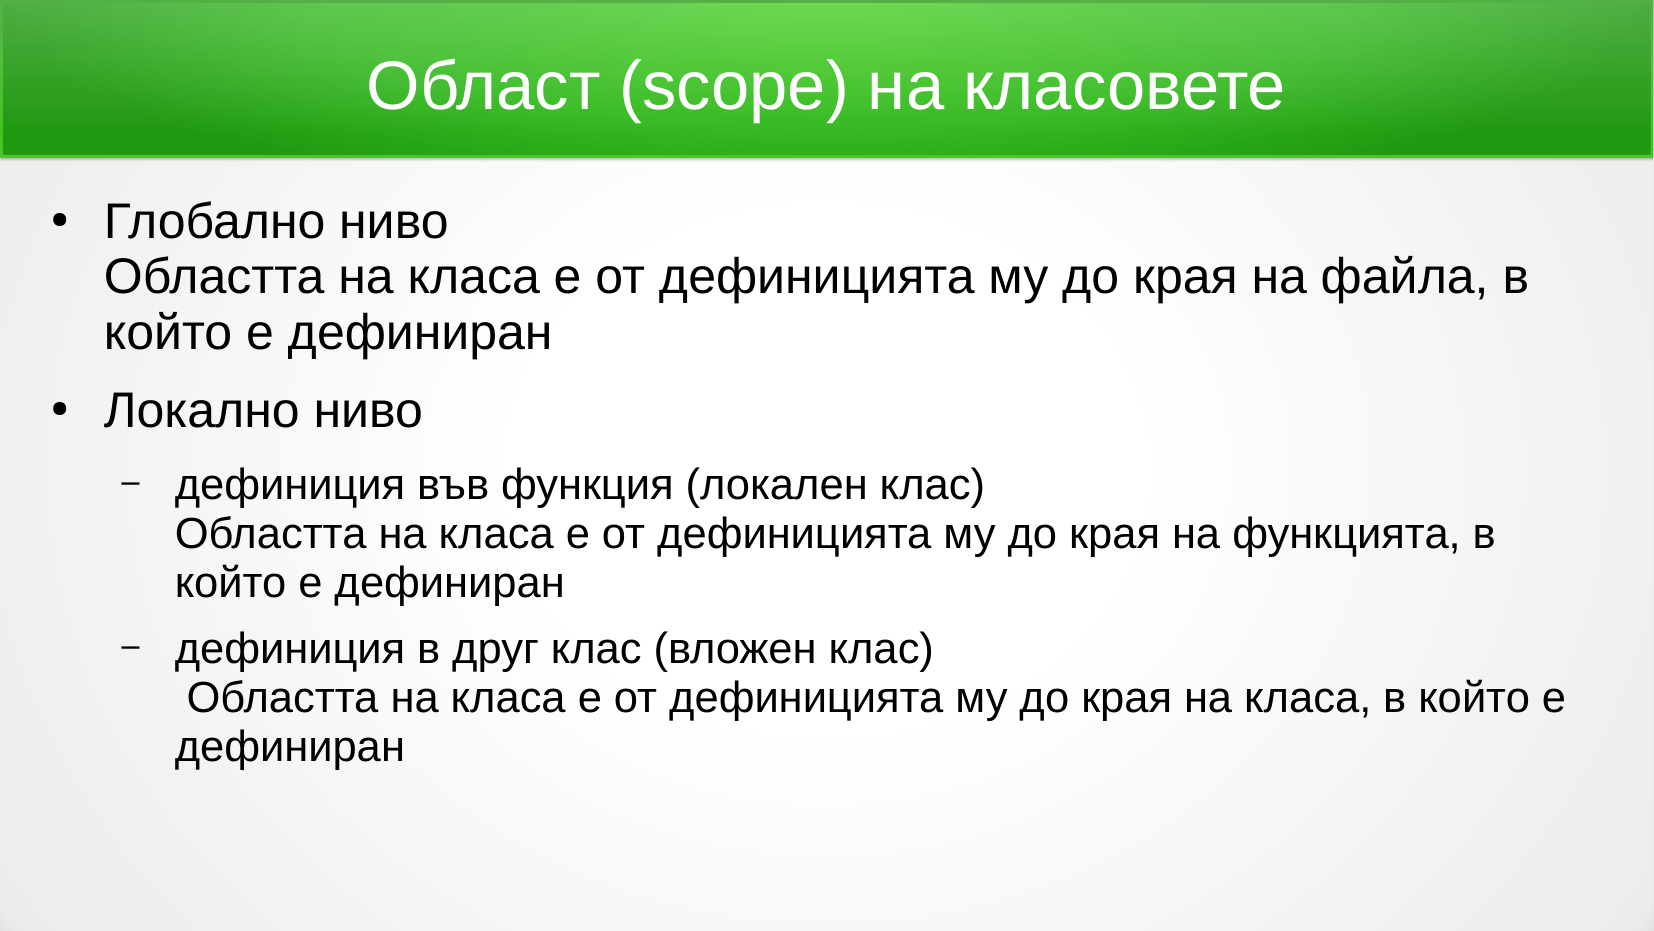

# Област (scope) на класовете
Глобално ниво
Областта на класа е от дефиницията му до края на файла, в който е дефиниран
Локално ниво
дефиниция във функция (локален клас)
Областта на класа е от дефиницията му до края на функцията, в който е дефиниран
дефиниция в друг клас (вложен клас)
 Областта на класа е от дефиницията му до края на класа, в който е дефиниран